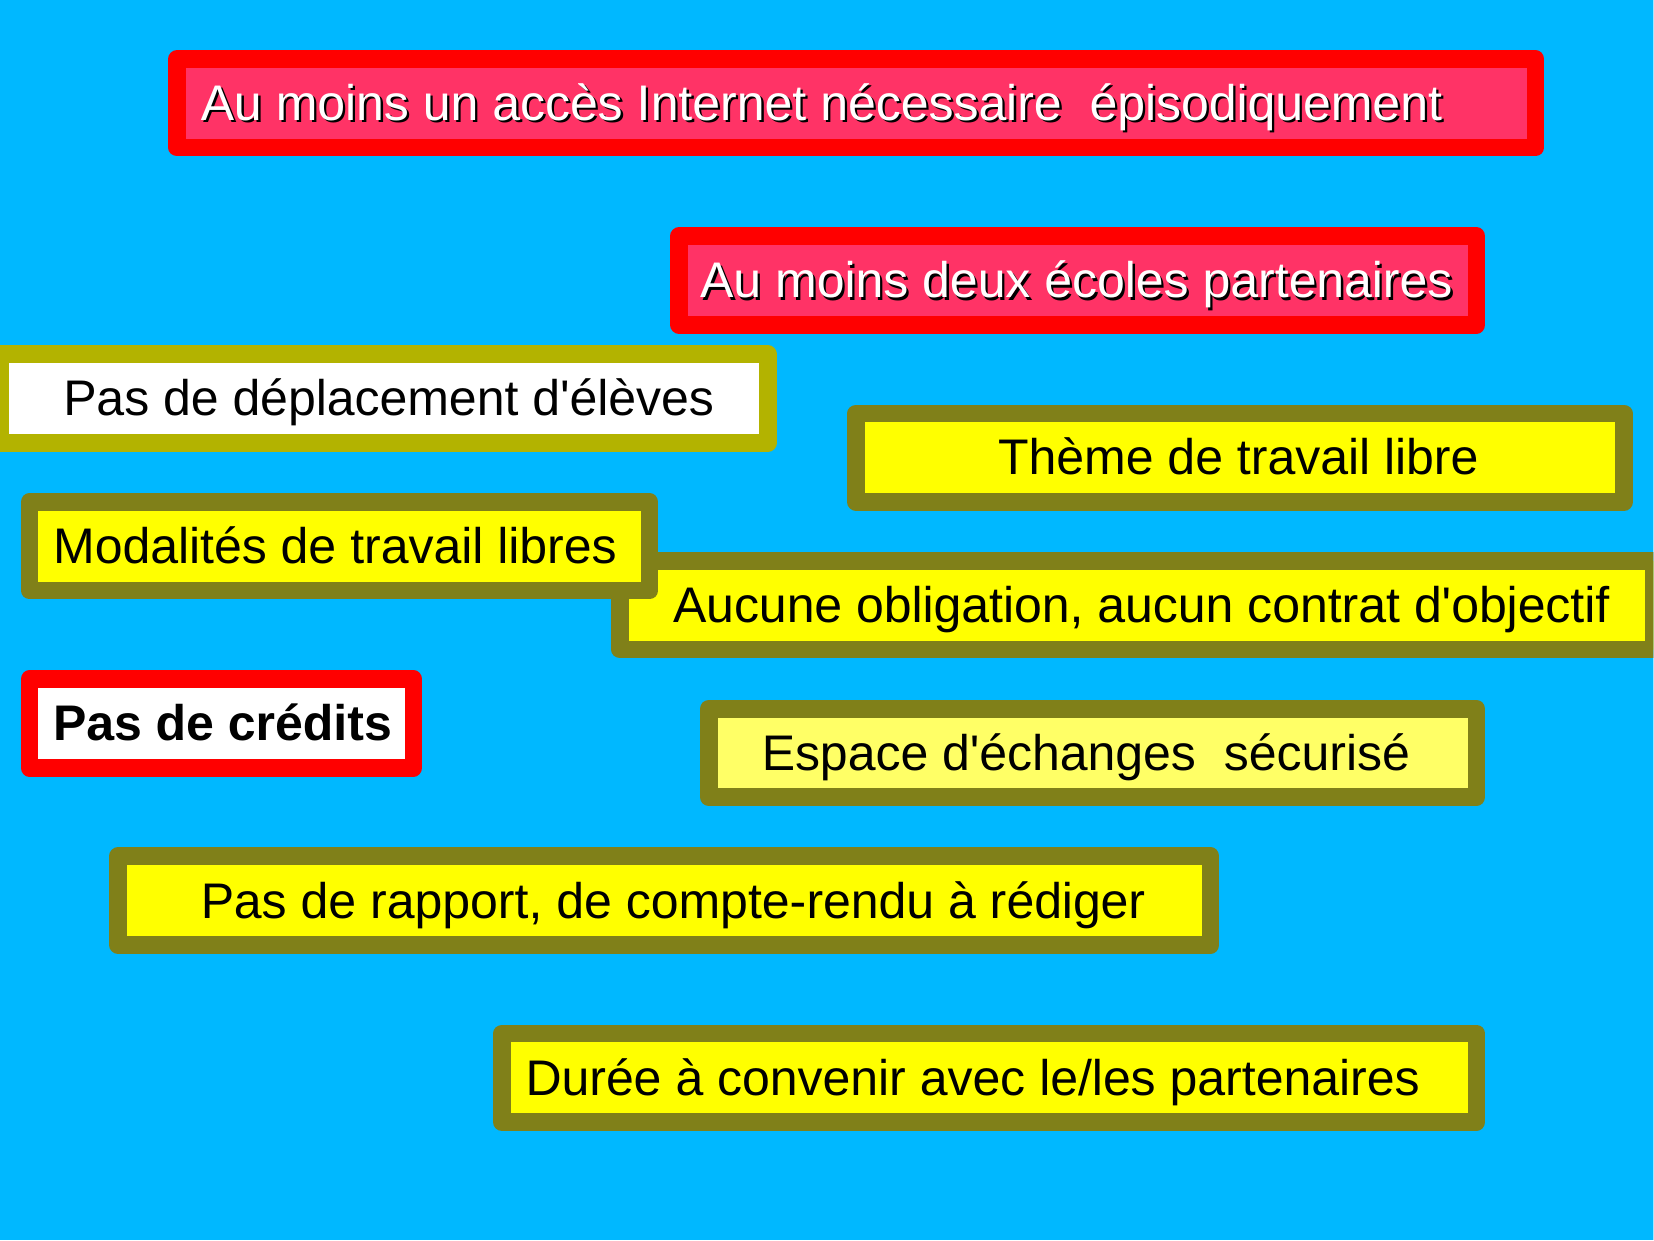

Au moins un accès Internet nécessaire épisodiquement
Au moins deux écoles partenaires
Pas de déplacement d'élèves
Thème de travail libre
Modalités de travail libres
Aucune obligation, aucun contrat d'objectif
Pas de crédits
Espace d'échanges sécurisé
Pas de rapport, de compte-rendu à rédiger
Durée à convenir avec le/les partenaires